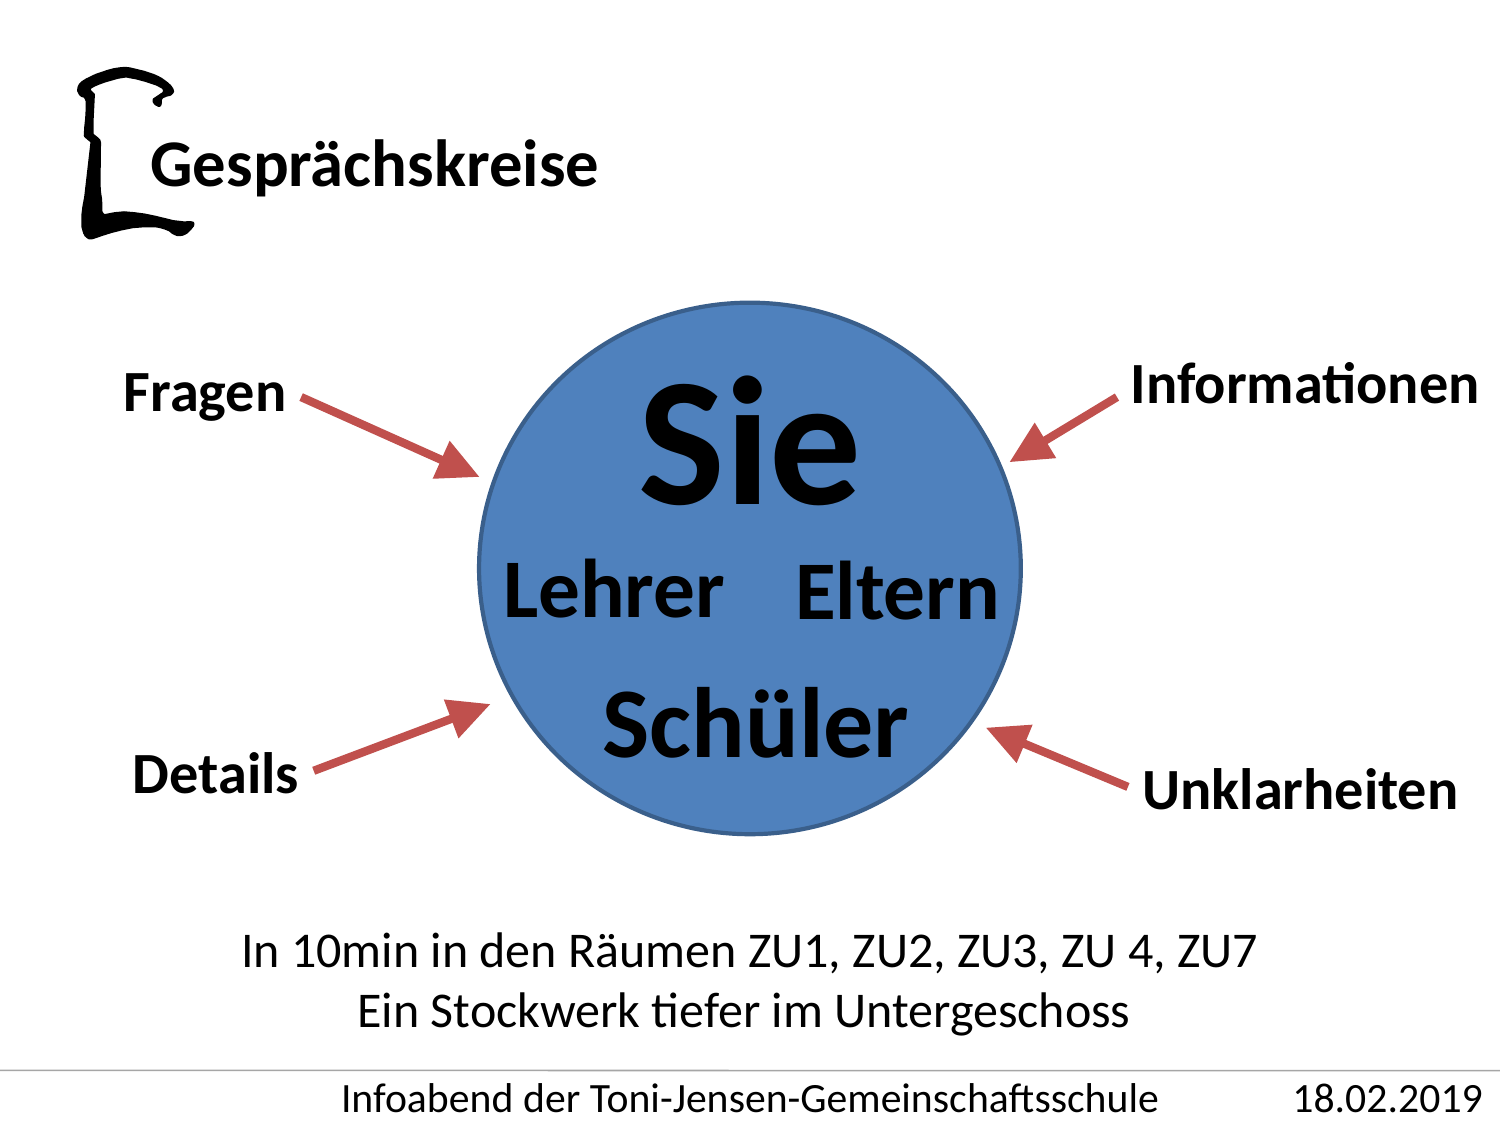

Gesprächskreise
Sie
Informationen
Fragen
Lehrer
Eltern
Schüler
Details
Unklarheiten
In 10min in den Räumen ZU1, ZU2, ZU3, ZU 4, ZU7
Ein Stockwerk tiefer im Untergeschoss
18.02.2019
Infoabend der Toni-Jensen-Gemeinschaftsschule